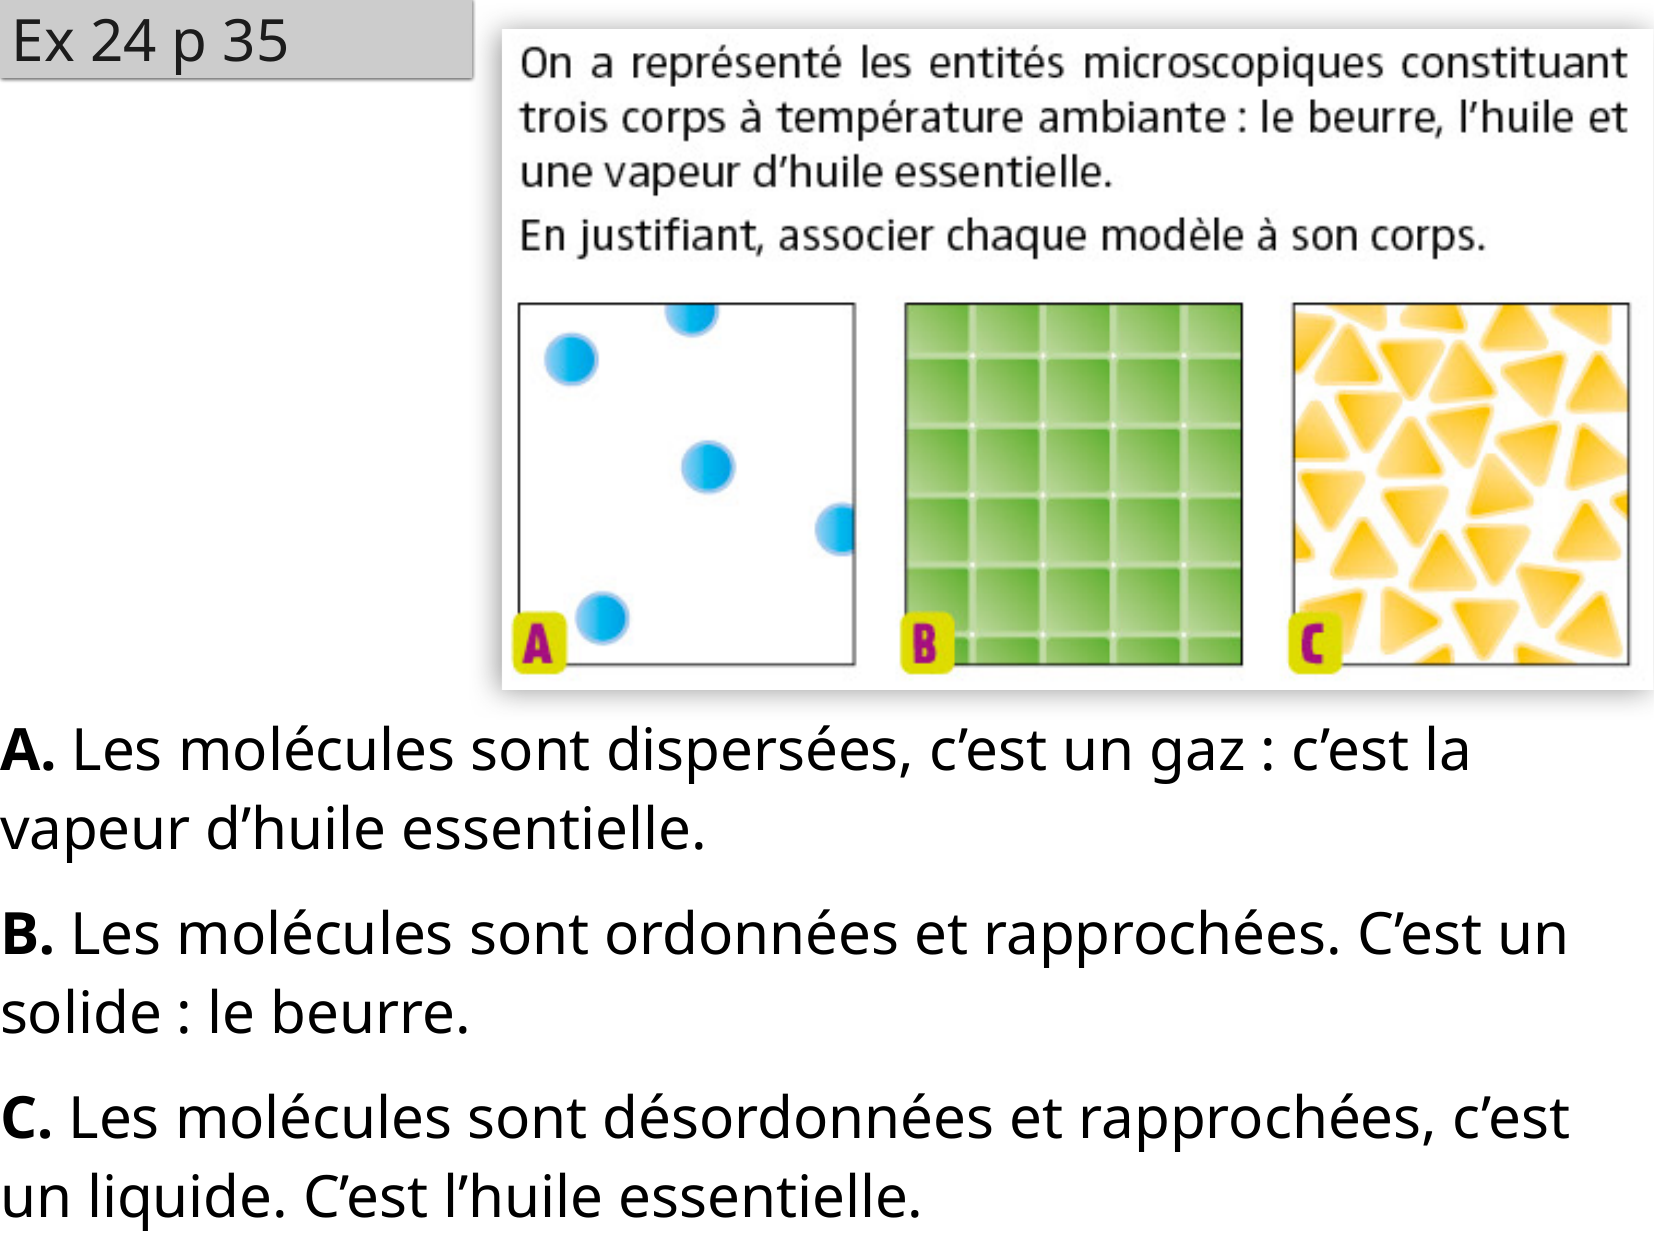

# Ex 24 p 35
A. Les molécules sont dispersées, c’est un gaz : c’est la vapeur d’huile essentielle.
B. Les molécules sont ordonnées et rapprochées. C’est un solide : le beurre.
C. Les molécules sont désordonnées et rapprochées, c’est un liquide. C’est l’huile essentielle.